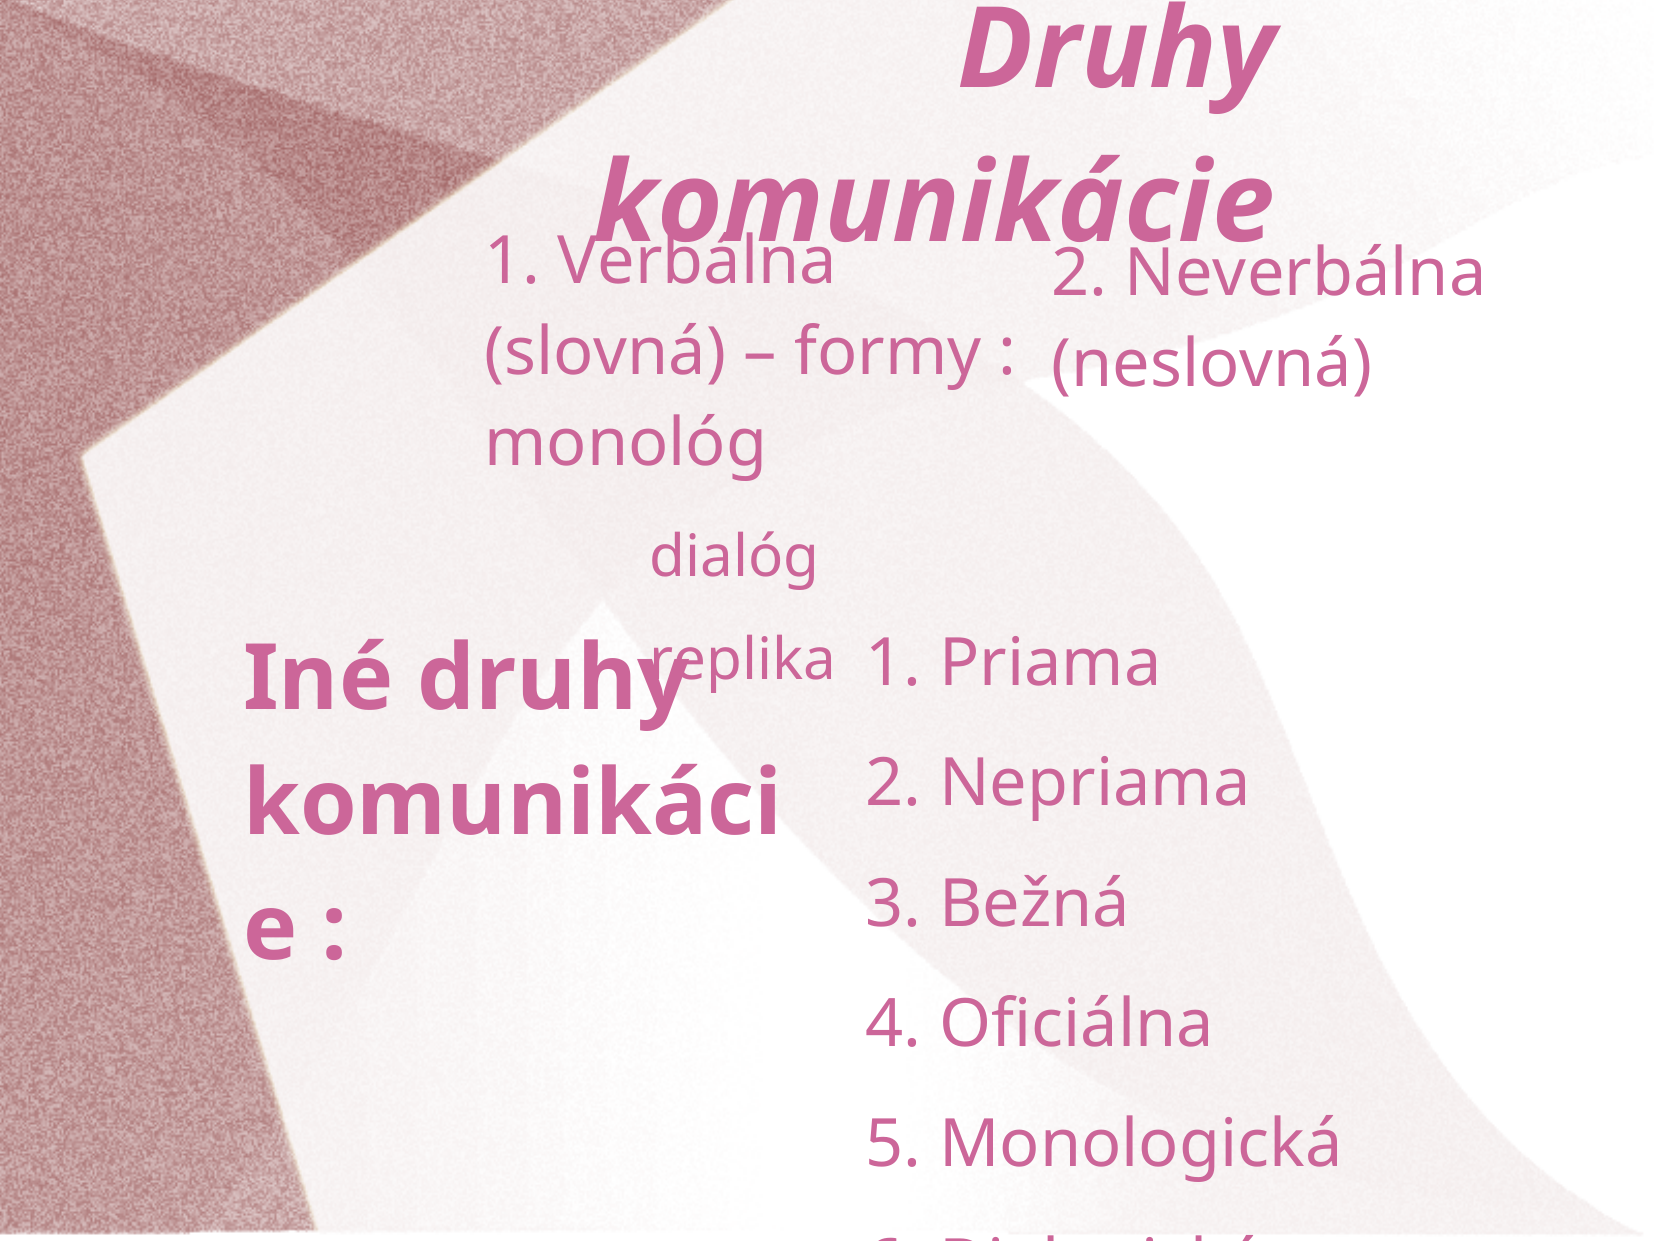

# Druhy komunikácie
1. Verbálna (slovná) – formy : monológ
dialóg
replika
2. Neverbálna (neslovná)
Iné druhy komunikácie :
1. Priama
2. Nepriama
3. Bežná
4. Oficiálna
5. Monologická
6. Dialogická